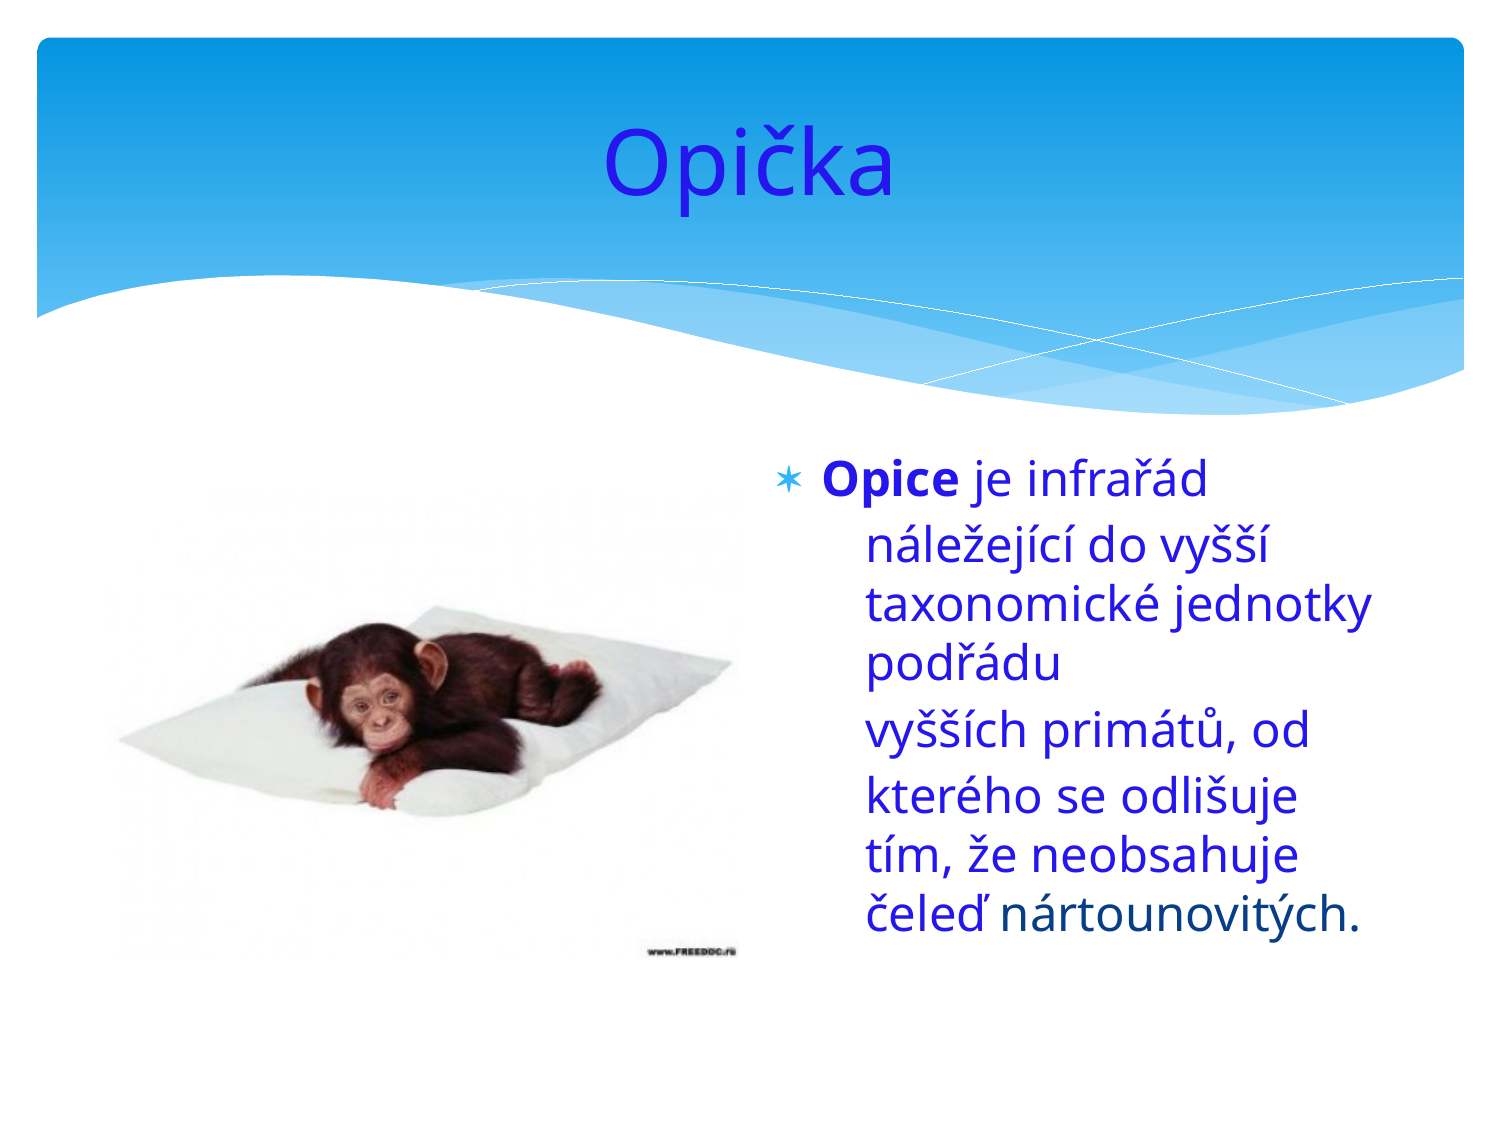

# Opička
Opice je infrařád náležející do vyšší taxonomické jednotky podřádu vyšších primátů, od kterého se odlišuje tím, že neobsahuje čeleď nártounovitých.